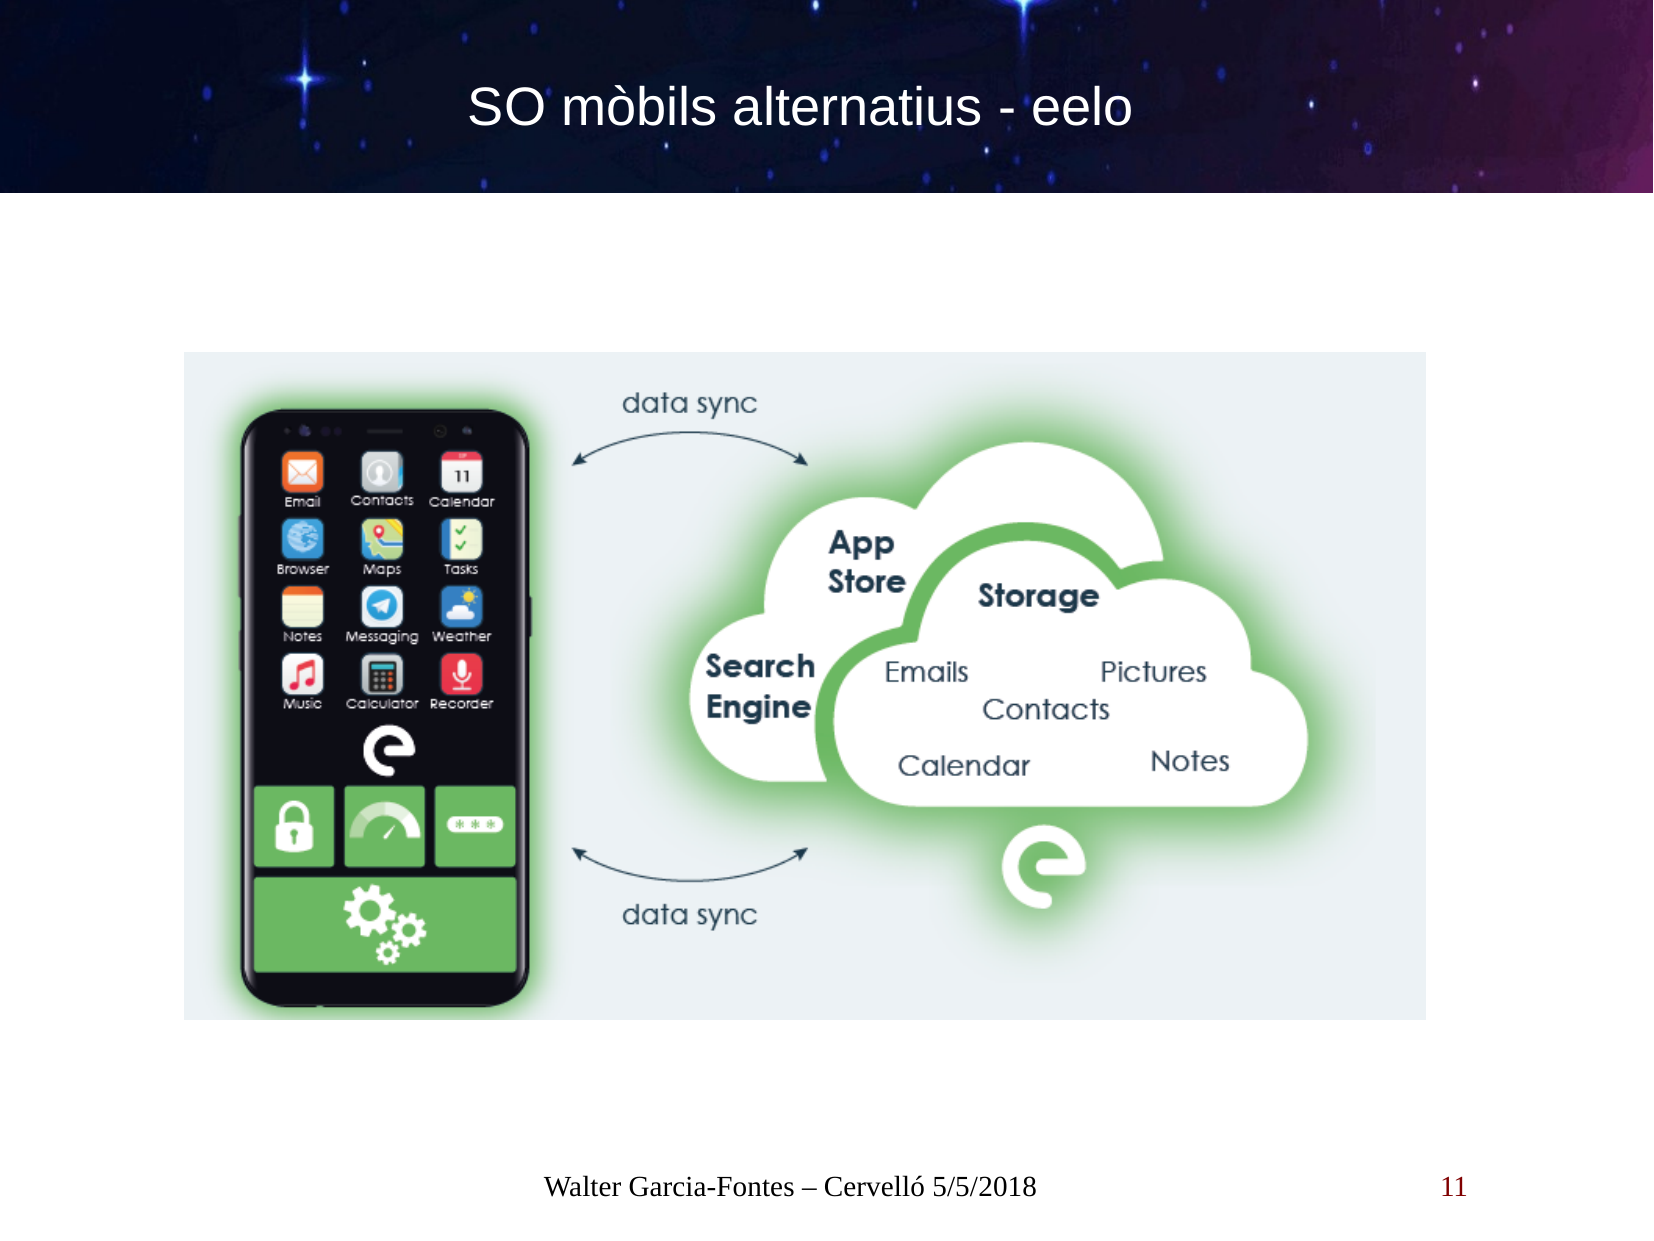

# SO mòbils alternatius - eelo
Walter Garcia-Fontes - Cervelló - 5/05/2018
11